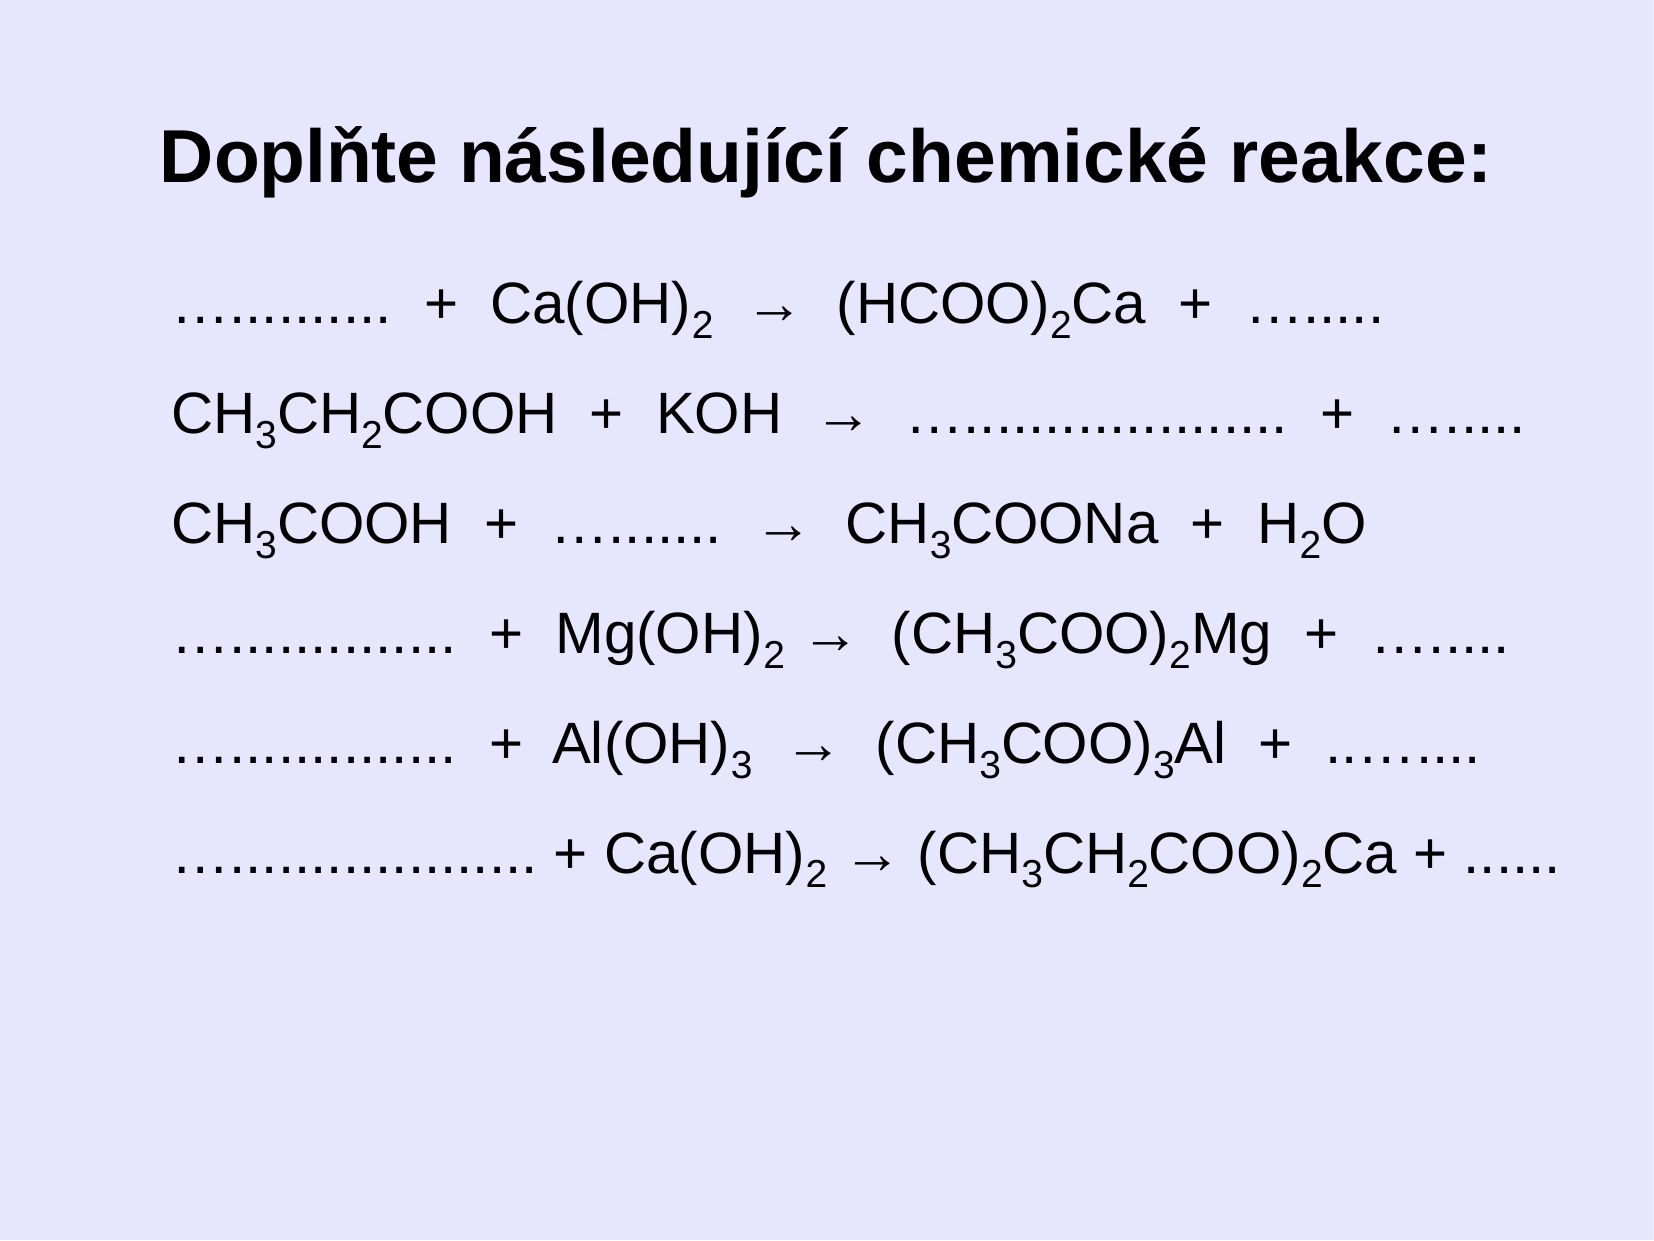

# Doplňte následující chemické reakce:
….......... + Ca(OH)2 → (HCOO)2Ca + ….....
CH3CH2COOH + KOH → ….................... + ….....
CH3COOH + …....... → CH3COONa + H2O
….............. + Mg(OH)2 → (CH3COO)2Mg + ….....
….............. + Al(OH)3 → (CH3COO)3Al + ..…....
…................... + Ca(OH)2 → (CH3CH2COO)2Ca + ......